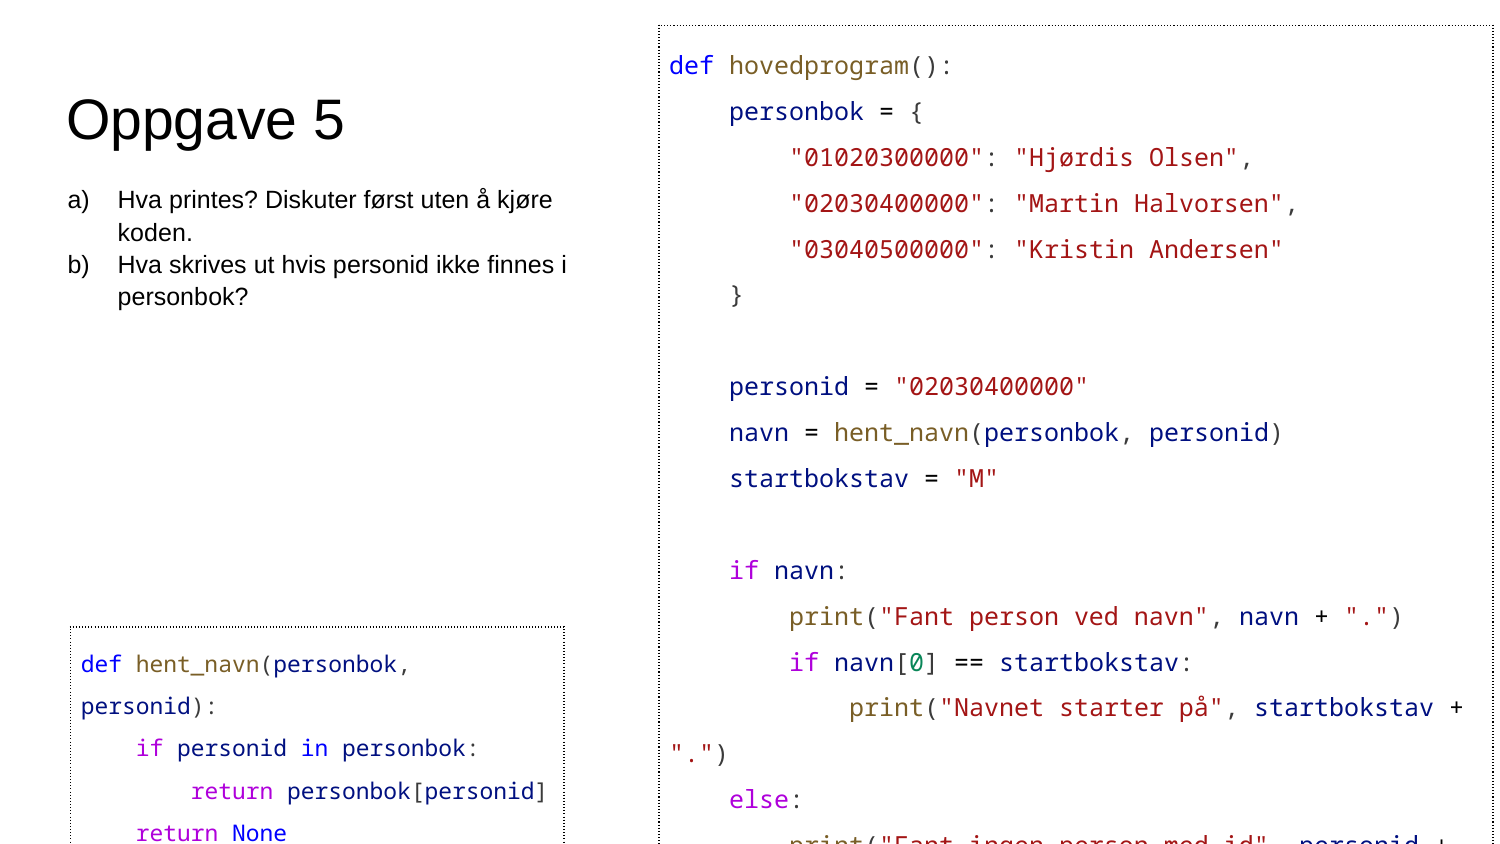

| def hovedprogram(): personbok = { "01020300000": "Hjørdis Olsen", "02030400000": "Martin Halvorsen", "03040500000": "Kristin Andersen" } personid = "02030400000" navn = hent\_navn(personbok, personid) startbokstav = "M" if navn: print("Fant person ved navn", navn + ".") if navn[0] == startbokstav: print("Navnet starter på", startbokstav + ".") else: print("Fant ingen person med id", personid + ".") hovedprogram() |
| --- |
# Oppgave 5
Hva printes? Diskuter først uten å kjøre koden.
Hva skrives ut hvis personid ikke finnes i personbok?
| def hent\_navn(personbok, personid): if personid in personbok: return personbok[personid] return None |
| --- |